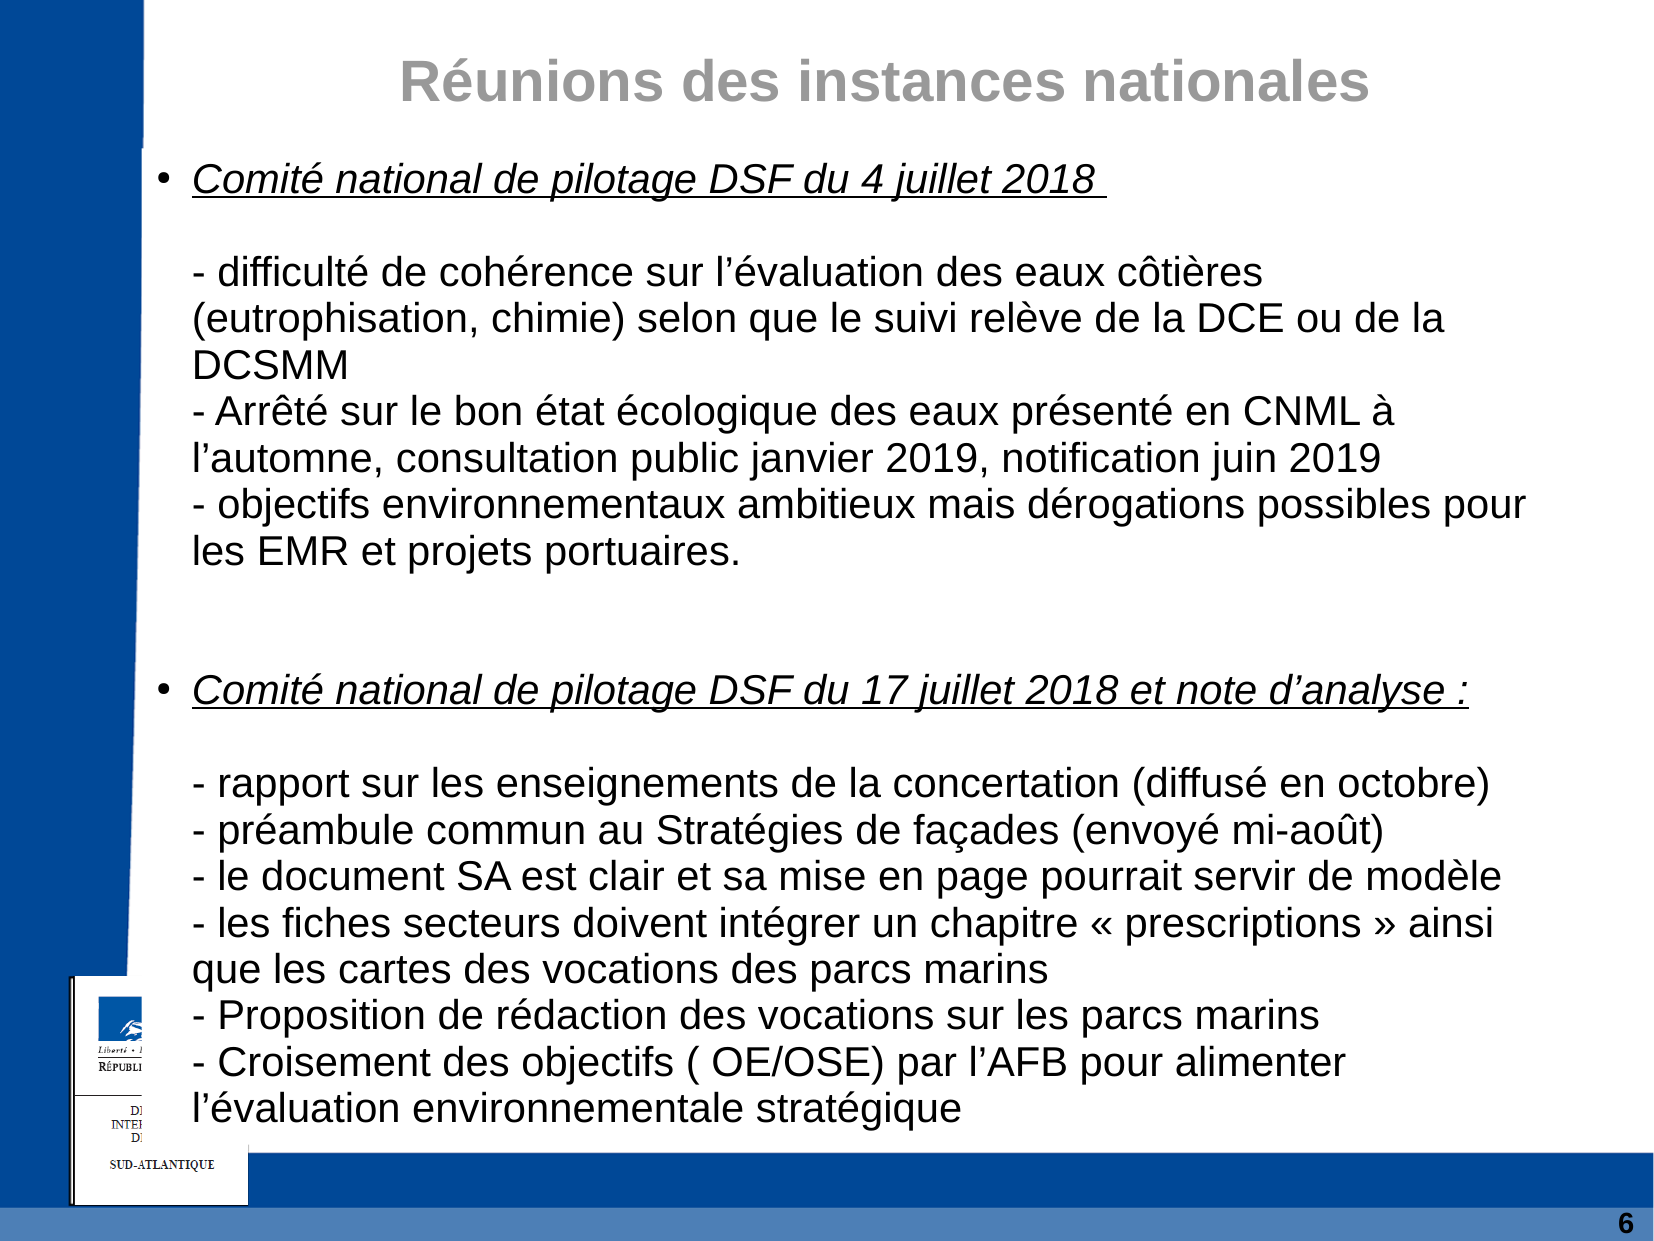

Réunions des instances nationales
Comité national de pilotage DSF du 4 juillet 2018
- difficulté de cohérence sur l’évaluation des eaux côtières (eutrophisation, chimie) selon que le suivi relève de la DCE ou de la DCSMM
- Arrêté sur le bon état écologique des eaux présenté en CNML à l’automne, consultation public janvier 2019, notification juin 2019
- objectifs environnementaux ambitieux mais dérogations possibles pour les EMR et projets portuaires.
Comité national de pilotage DSF du 17 juillet 2018 et note d’analyse :
- rapport sur les enseignements de la concertation (diffusé en octobre)
- préambule commun au Stratégies de façades (envoyé mi-août)
- le document SA est clair et sa mise en page pourrait servir de modèle
- les fiches secteurs doivent intégrer un chapitre « prescriptions » ainsi que les cartes des vocations des parcs marins
- Proposition de rédaction des vocations sur les parcs marins
- Croisement des objectifs ( OE/OSE) par l’AFB pour alimenter l’évaluation environnementale stratégique